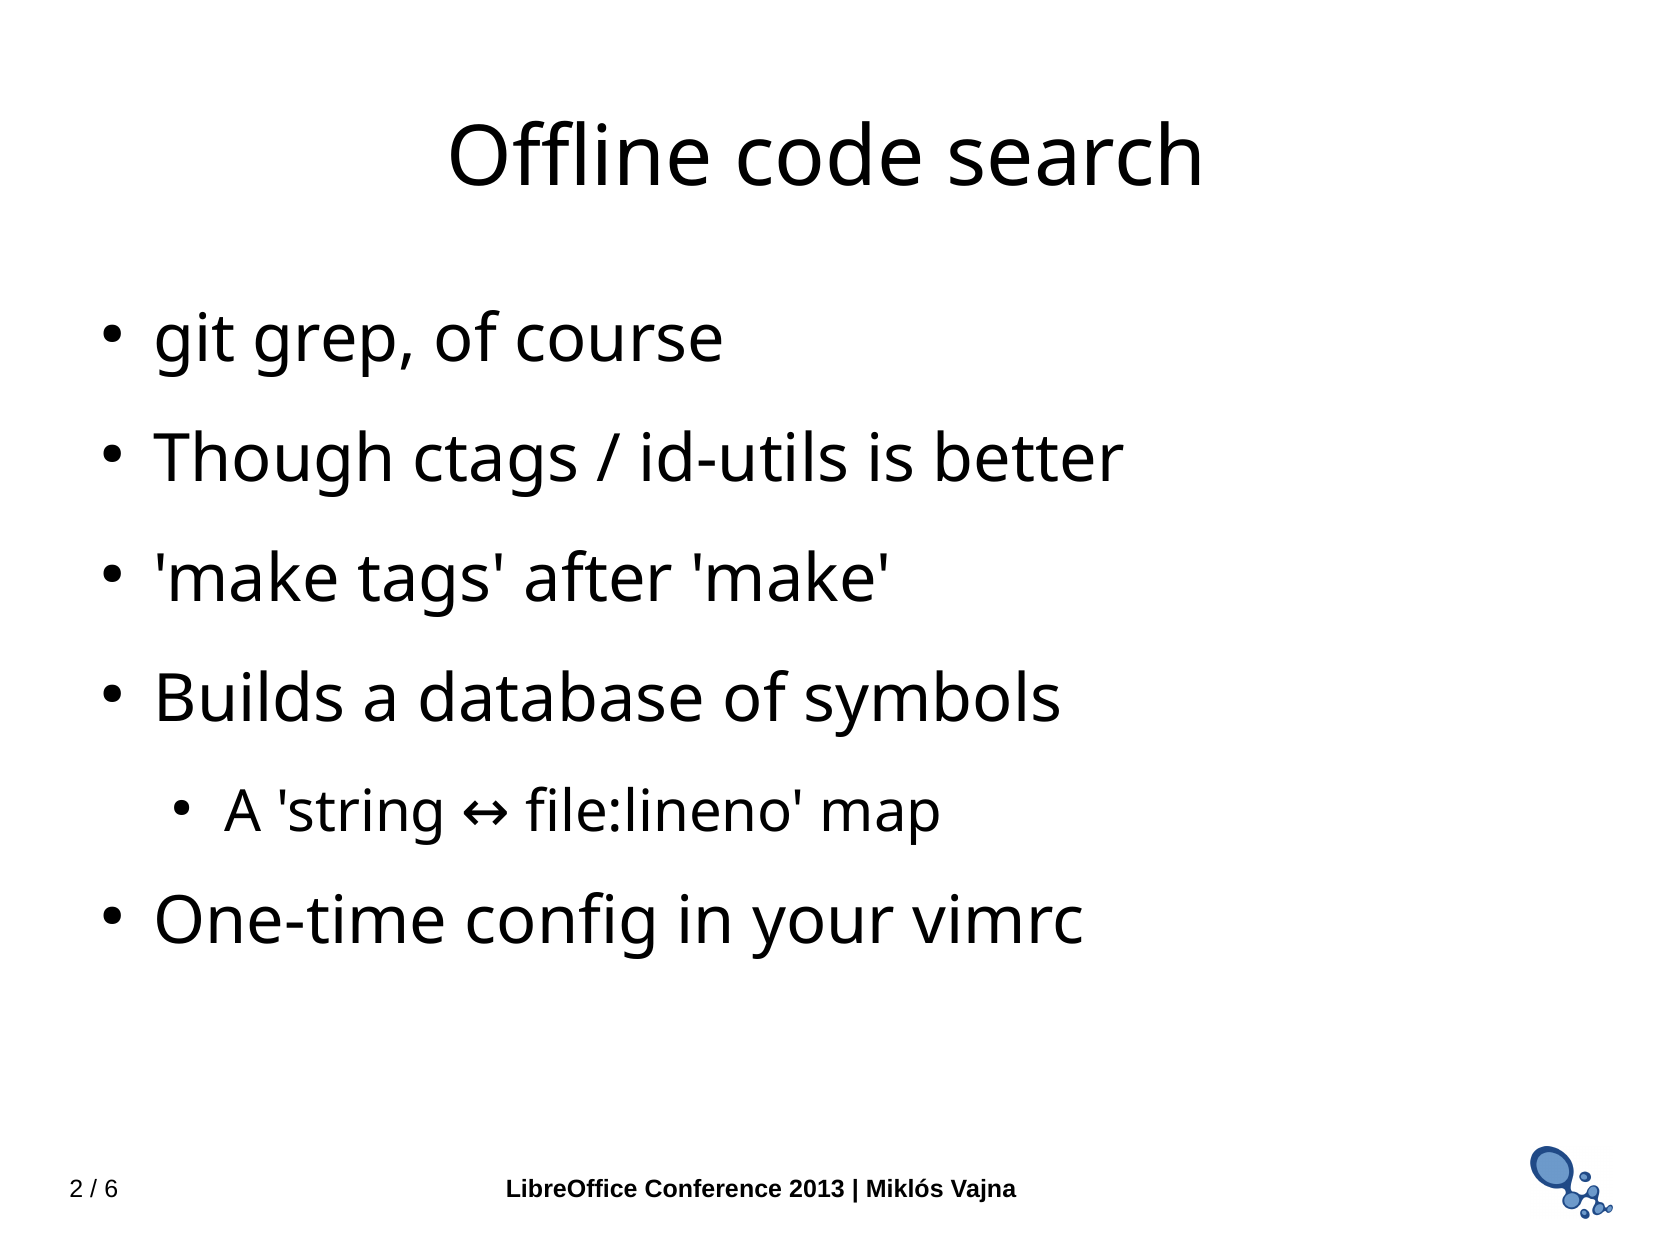

# Offline code search
git grep, of course
Though ctags / id-utils is better
'make tags' after 'make'
Builds a database of symbols
A 'string ↔ file:lineno' map
One-time config in your vimrc